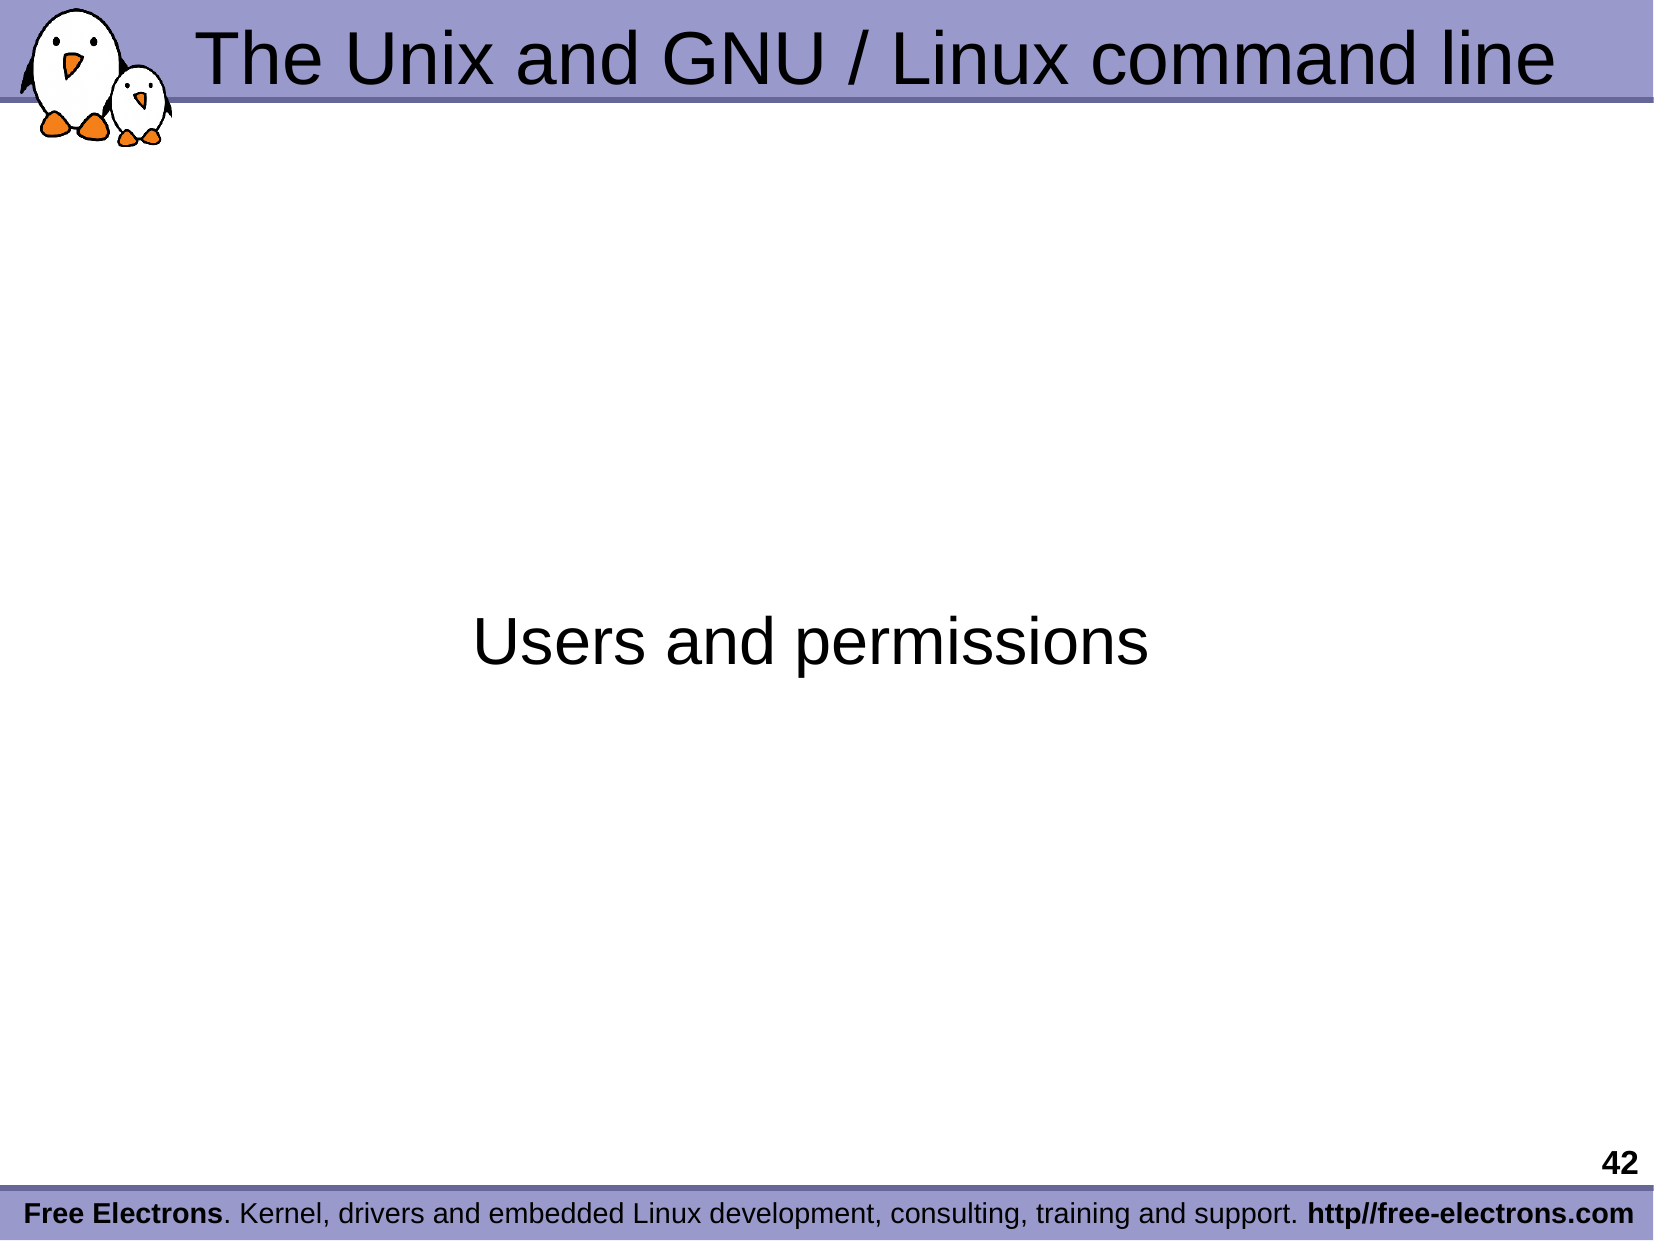

# The Unix and GNU / Linux command line
Users and permissions